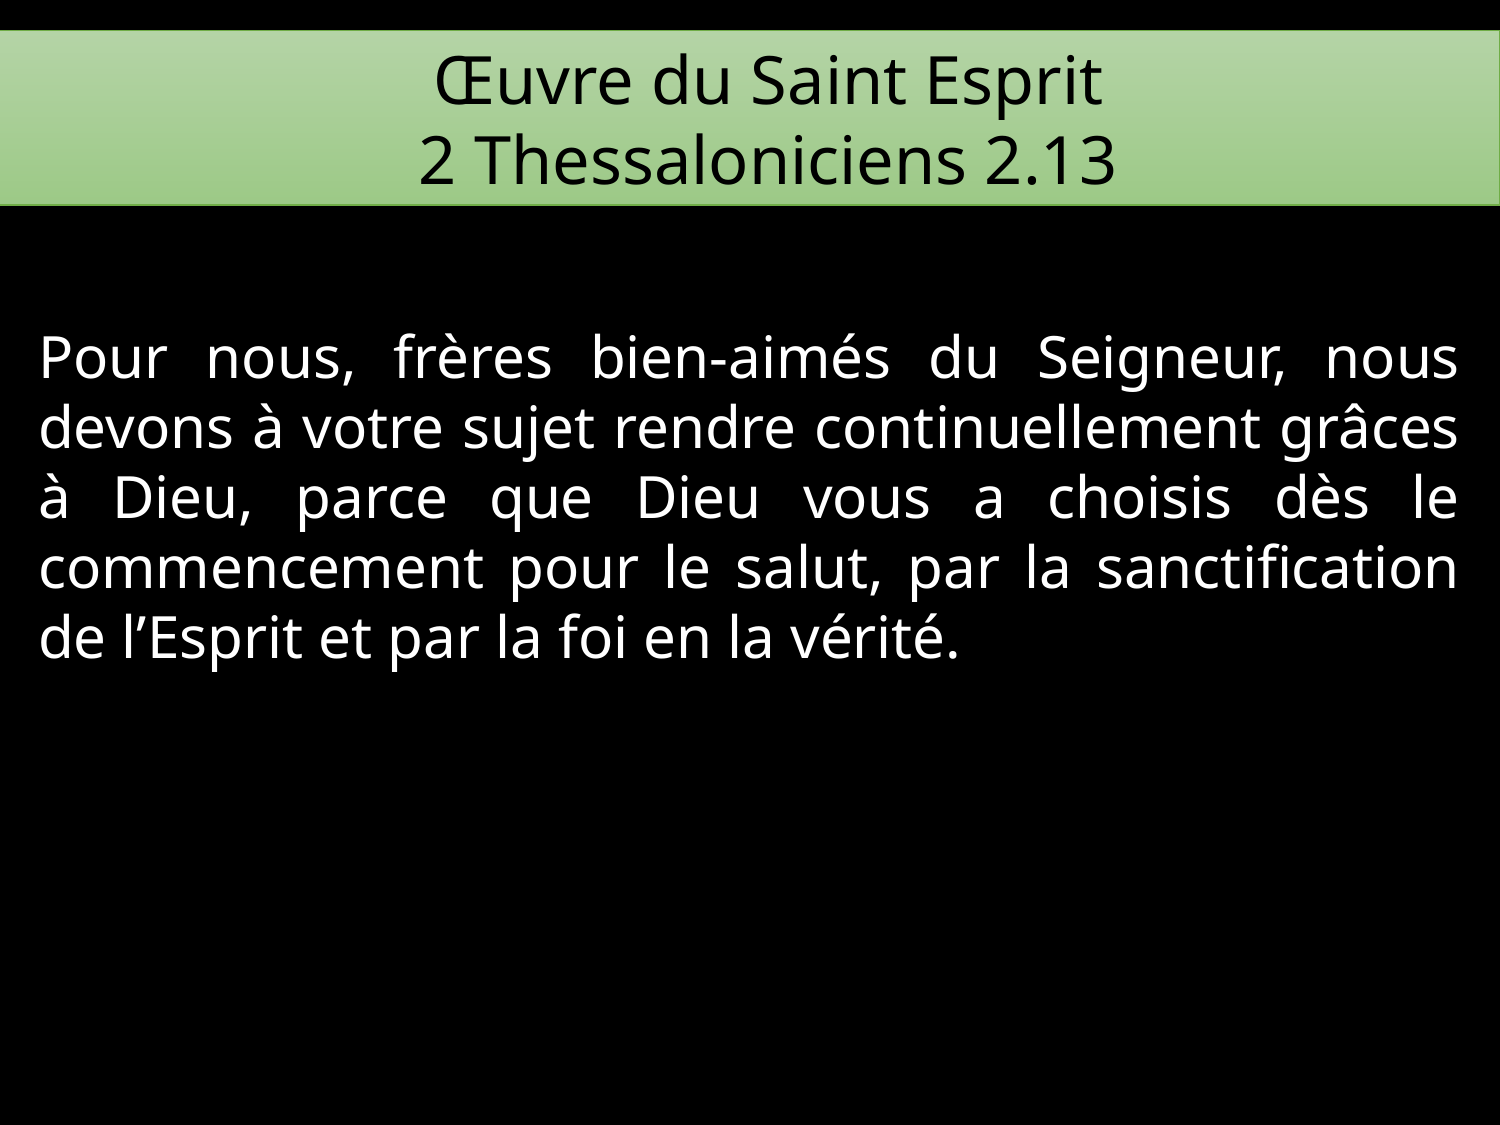

Œuvre du Saint Esprit
2 Thessaloniciens 2.13
Pour nous, frères bien-aimés du Seigneur, nous devons à votre sujet rendre continuellement grâces à Dieu, parce que Dieu vous a choisis dès le commencement pour le salut, par la sanctification de l’Esprit et par la foi en la vérité.